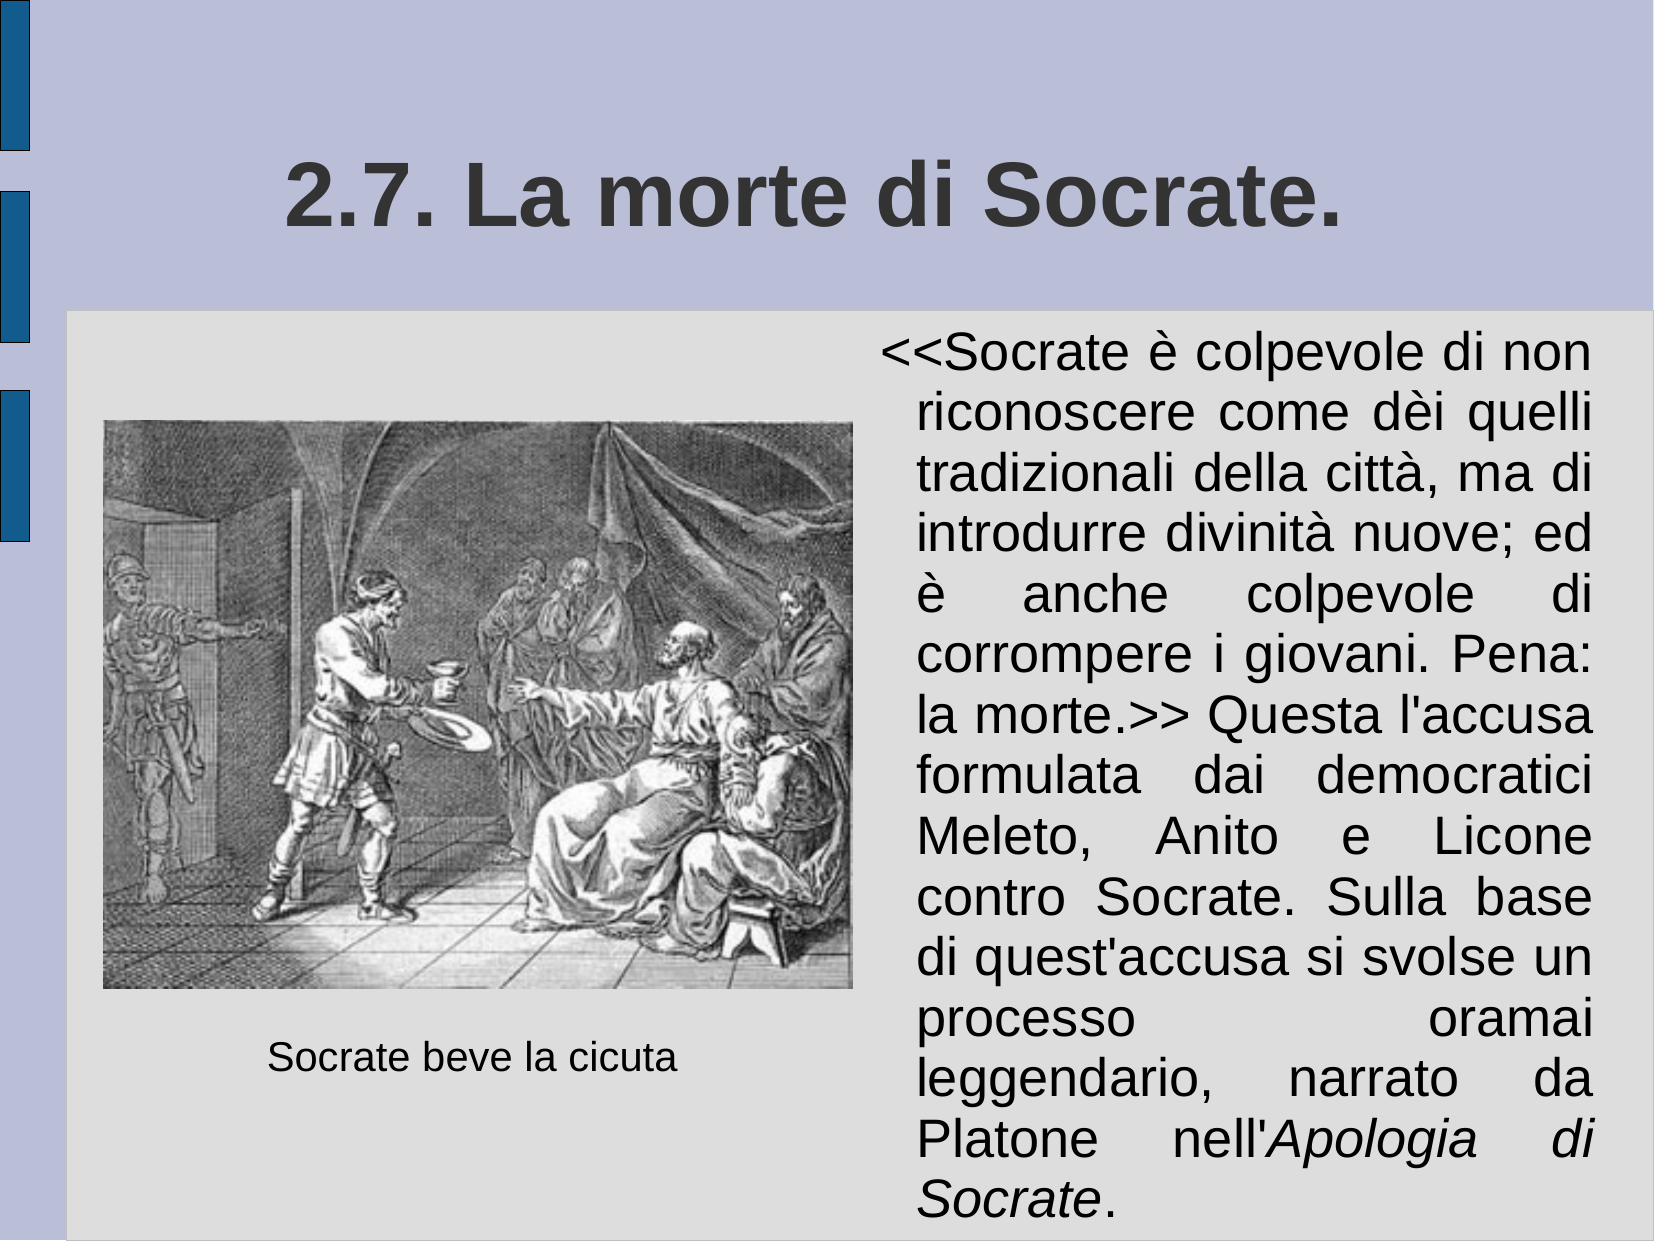

# 2.7. La morte di Socrate.
 <<Socrate è colpevole di non riconoscere come dèi quelli tradizionali della città, ma di introdurre divinità nuove; ed è anche colpevole di corrompere i giovani. Pena: la morte.>> Questa l'accusa formulata dai democratici Meleto, Anito e Licone contro Socrate. Sulla base di quest'accusa si svolse un processo oramai leggendario, narrato da Platone nell'Apologia di Socrate.
Socrate beve la cicuta